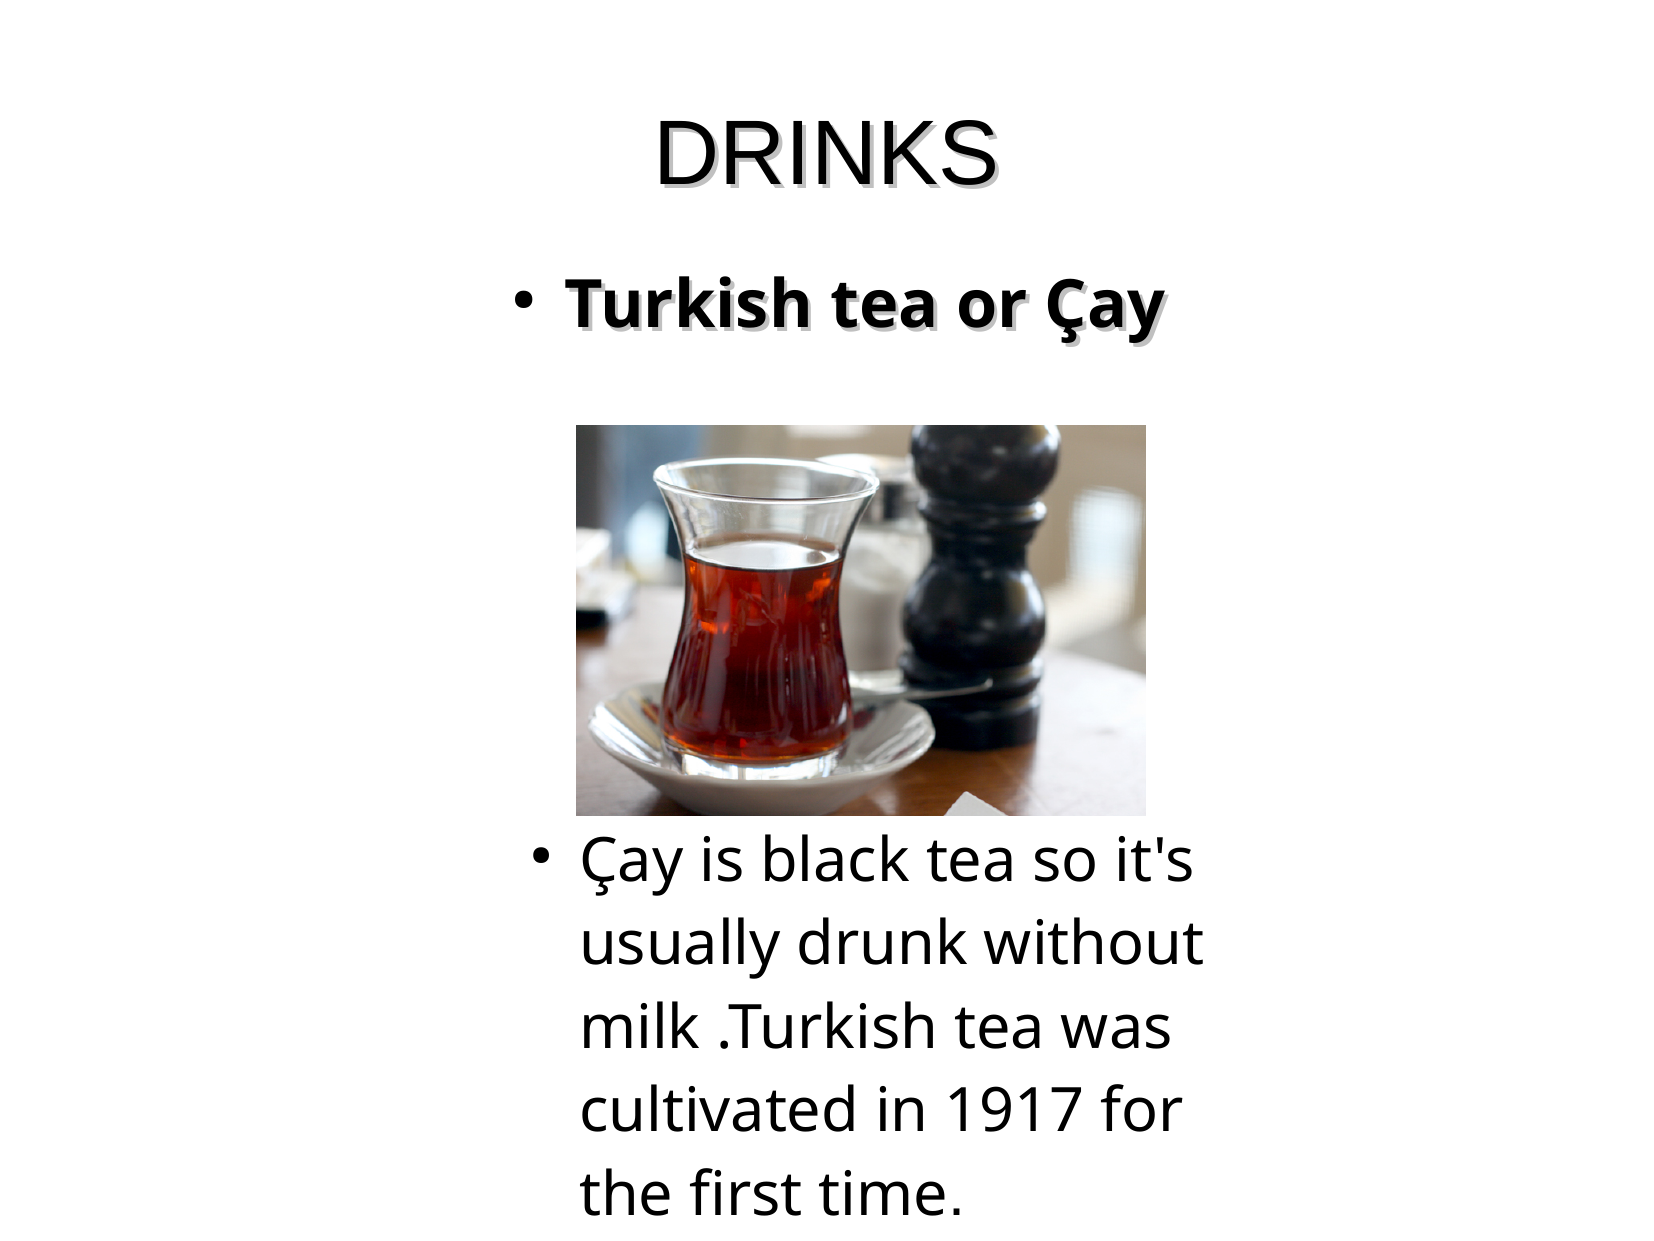

# DRINKS
Turkish tea or Çay
Çay is black tea so it's usually drunk without milk .Turkish tea was cultivated in 1917 for the first time.